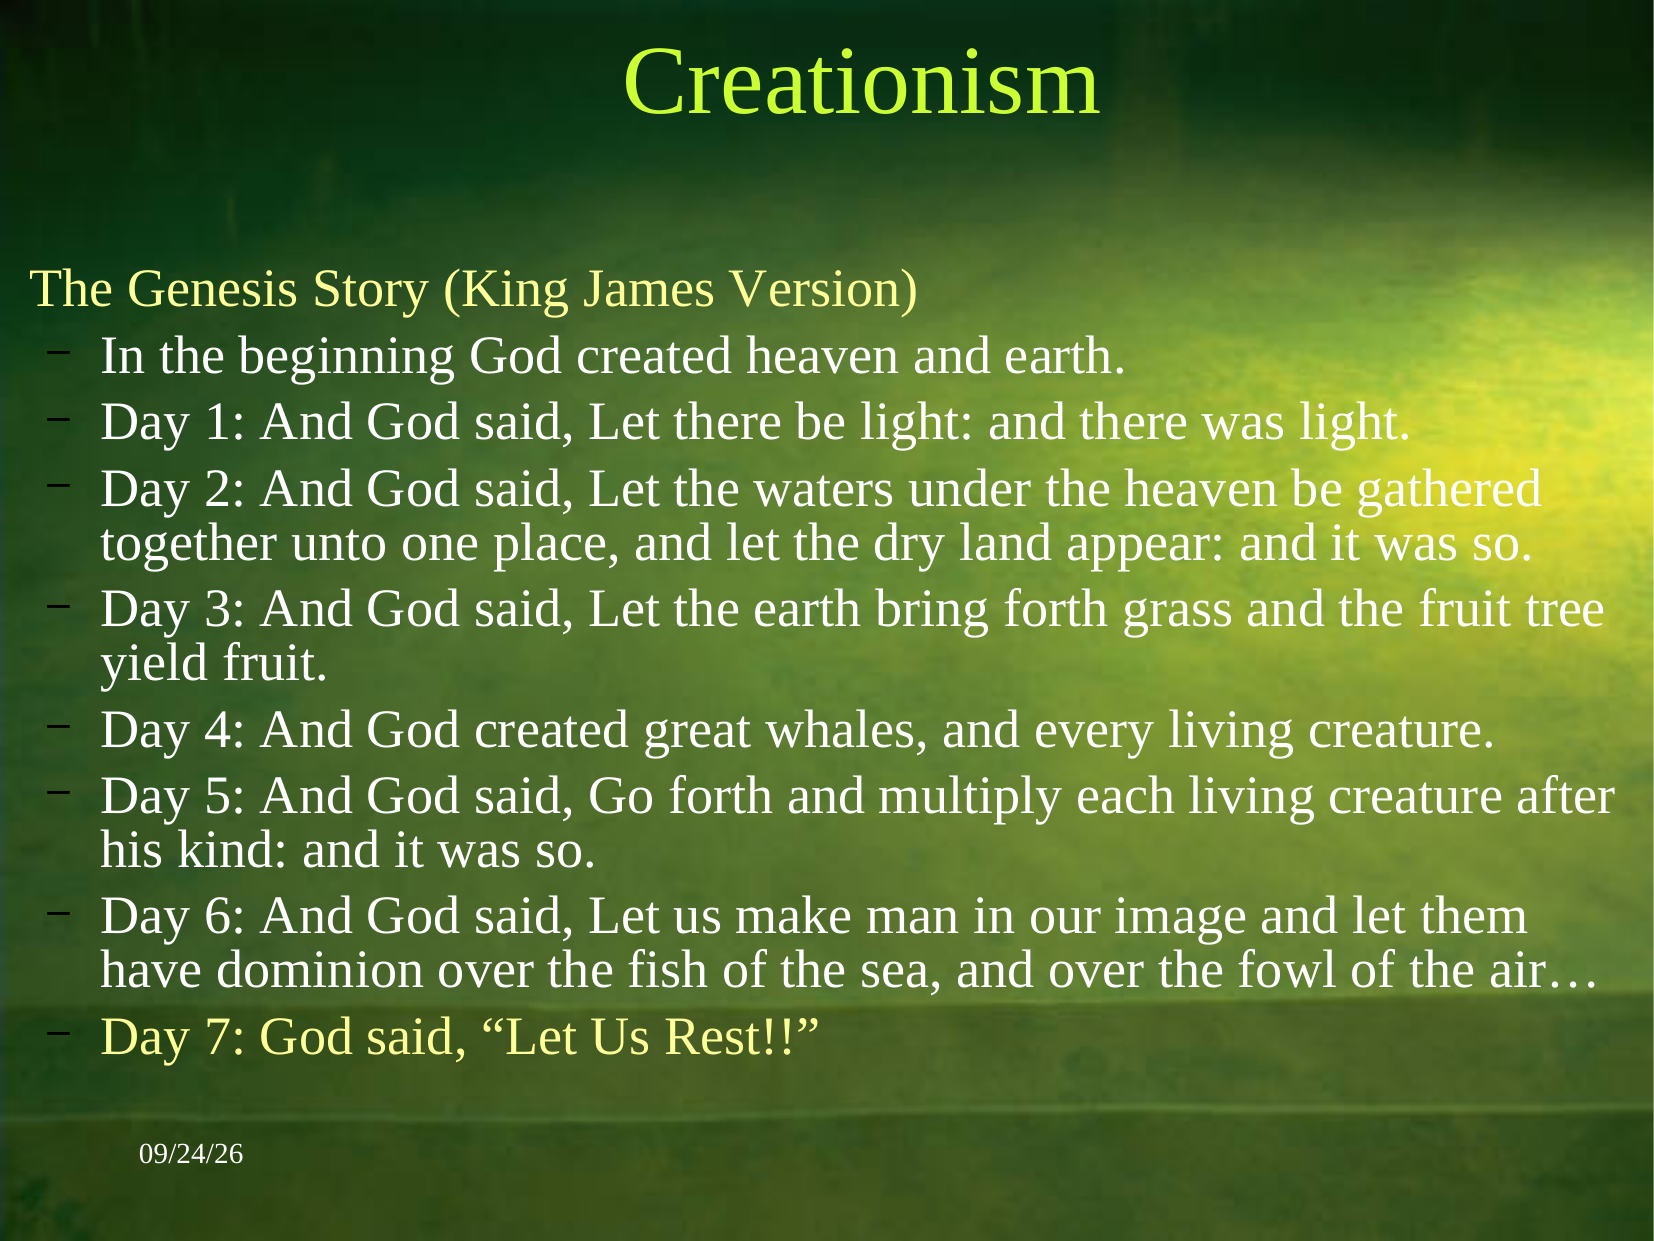

# Creationism
The Genesis Story (King James Version)
In the beginning God created heaven and earth.
Day 1: And God said, Let there be light: and there was light.
Day 2: And God said, Let the waters under the heaven be gathered together unto one place, and let the dry land appear: and it was so.
Day 3: And God said, Let the earth bring forth grass and the fruit tree yield fruit.
Day 4: And God created great whales, and every living creature.
Day 5: And God said, Go forth and multiply each living creature after his kind: and it was so.
Day 6: And God said, Let us make man in our image and let them have dominion over the fish of the sea, and over the fowl of the air…
Day 7: God said, “Let Us Rest!!”